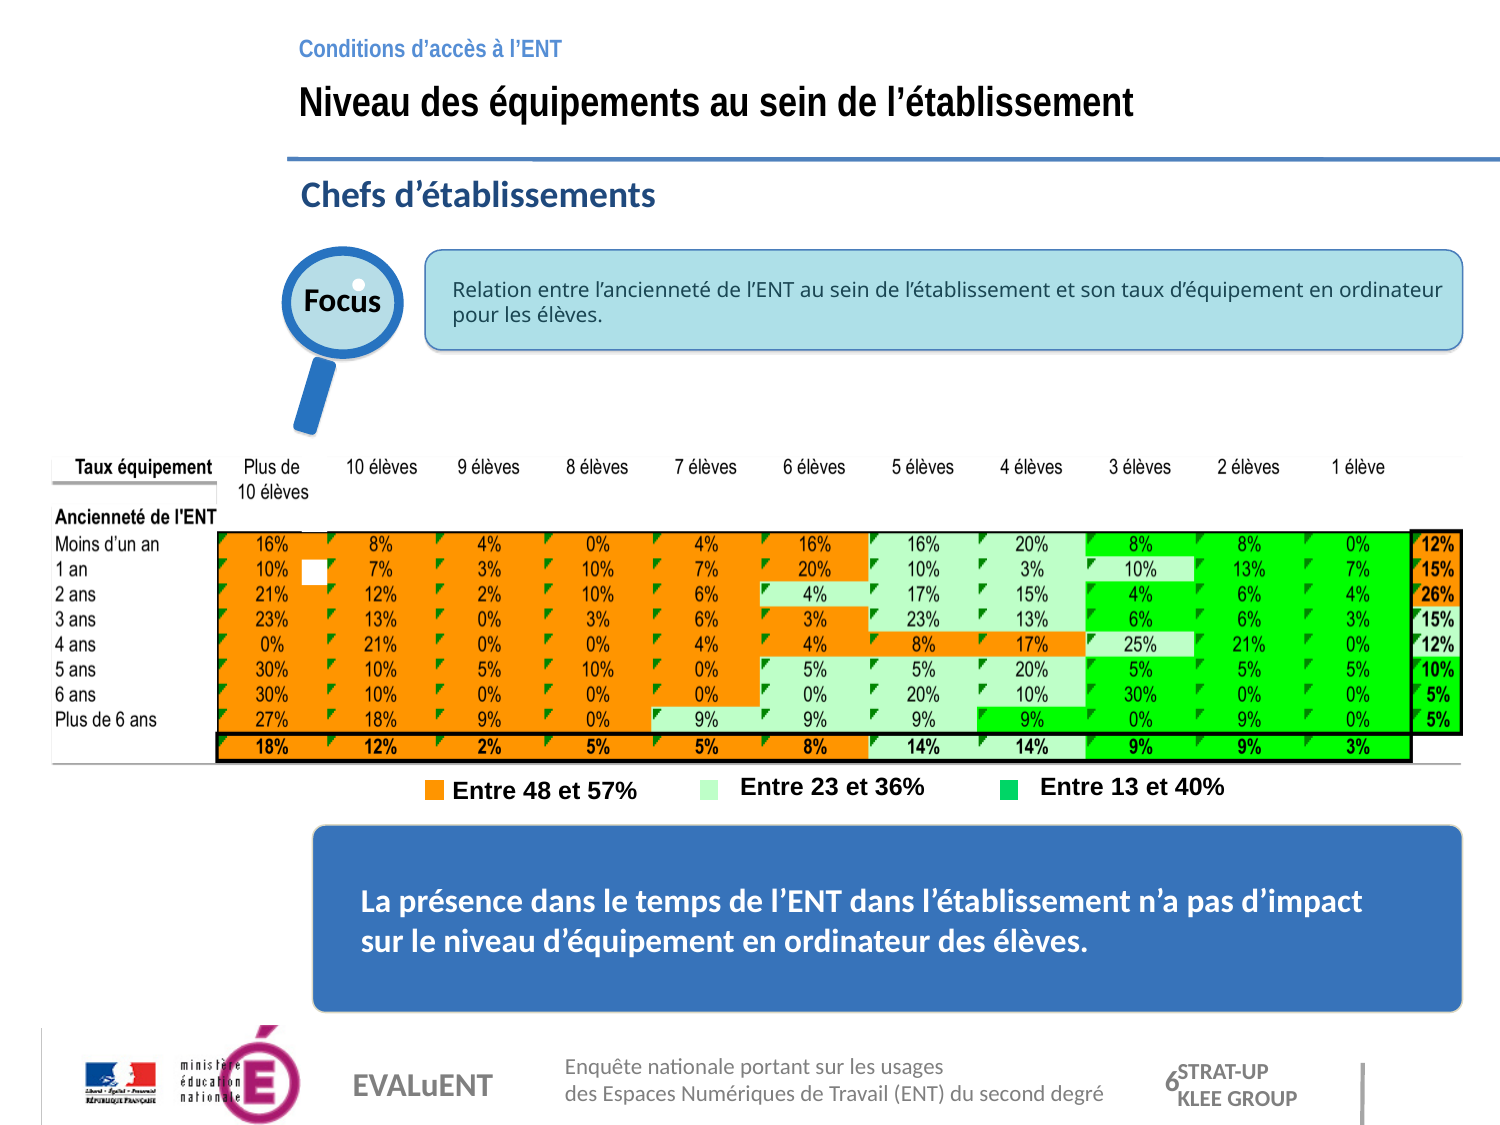

Conditions d’accès à l’ENT
Niveau des équipements au sein de l’établissement
Chefs d’établissements
Focus
Relation entre l’ancienneté de l’ENT au sein de l’établissement et son taux d’équipement en ordinateur pour les élèves.
Entre 23 et 36%
Entre 13 et 40%
Entre 48 et 57%
La présence dans le temps de l’ENT dans l’établissement n’a pas d’impact
sur le niveau d’équipement en ordinateur des élèves.